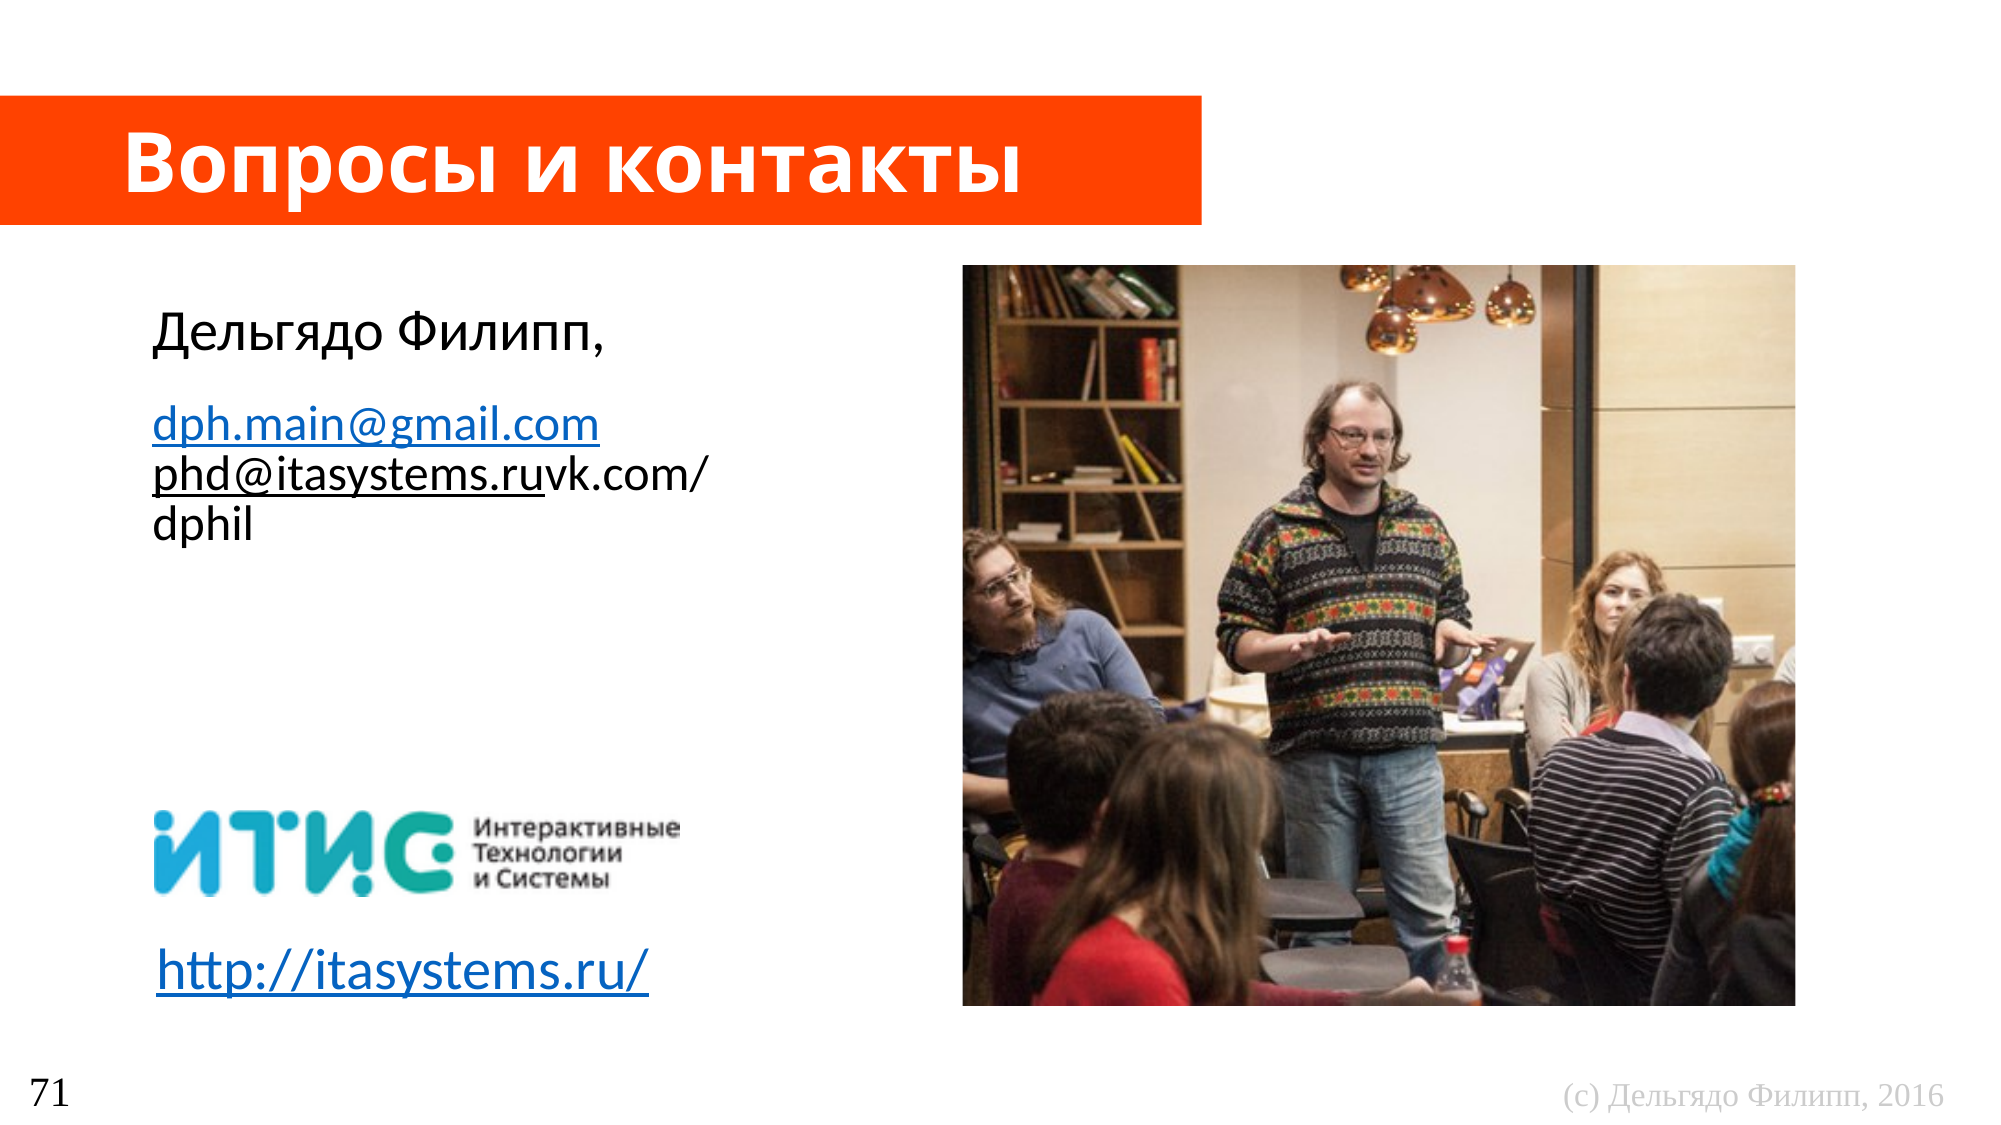

# Вопросы и контакты
Дельгядо Филипп,
dph.main@gmail.comphd@itasystems.ruvk.com/dphil
http://itasystems.ru/
71
(c) Дельгядо Филипп, 2016